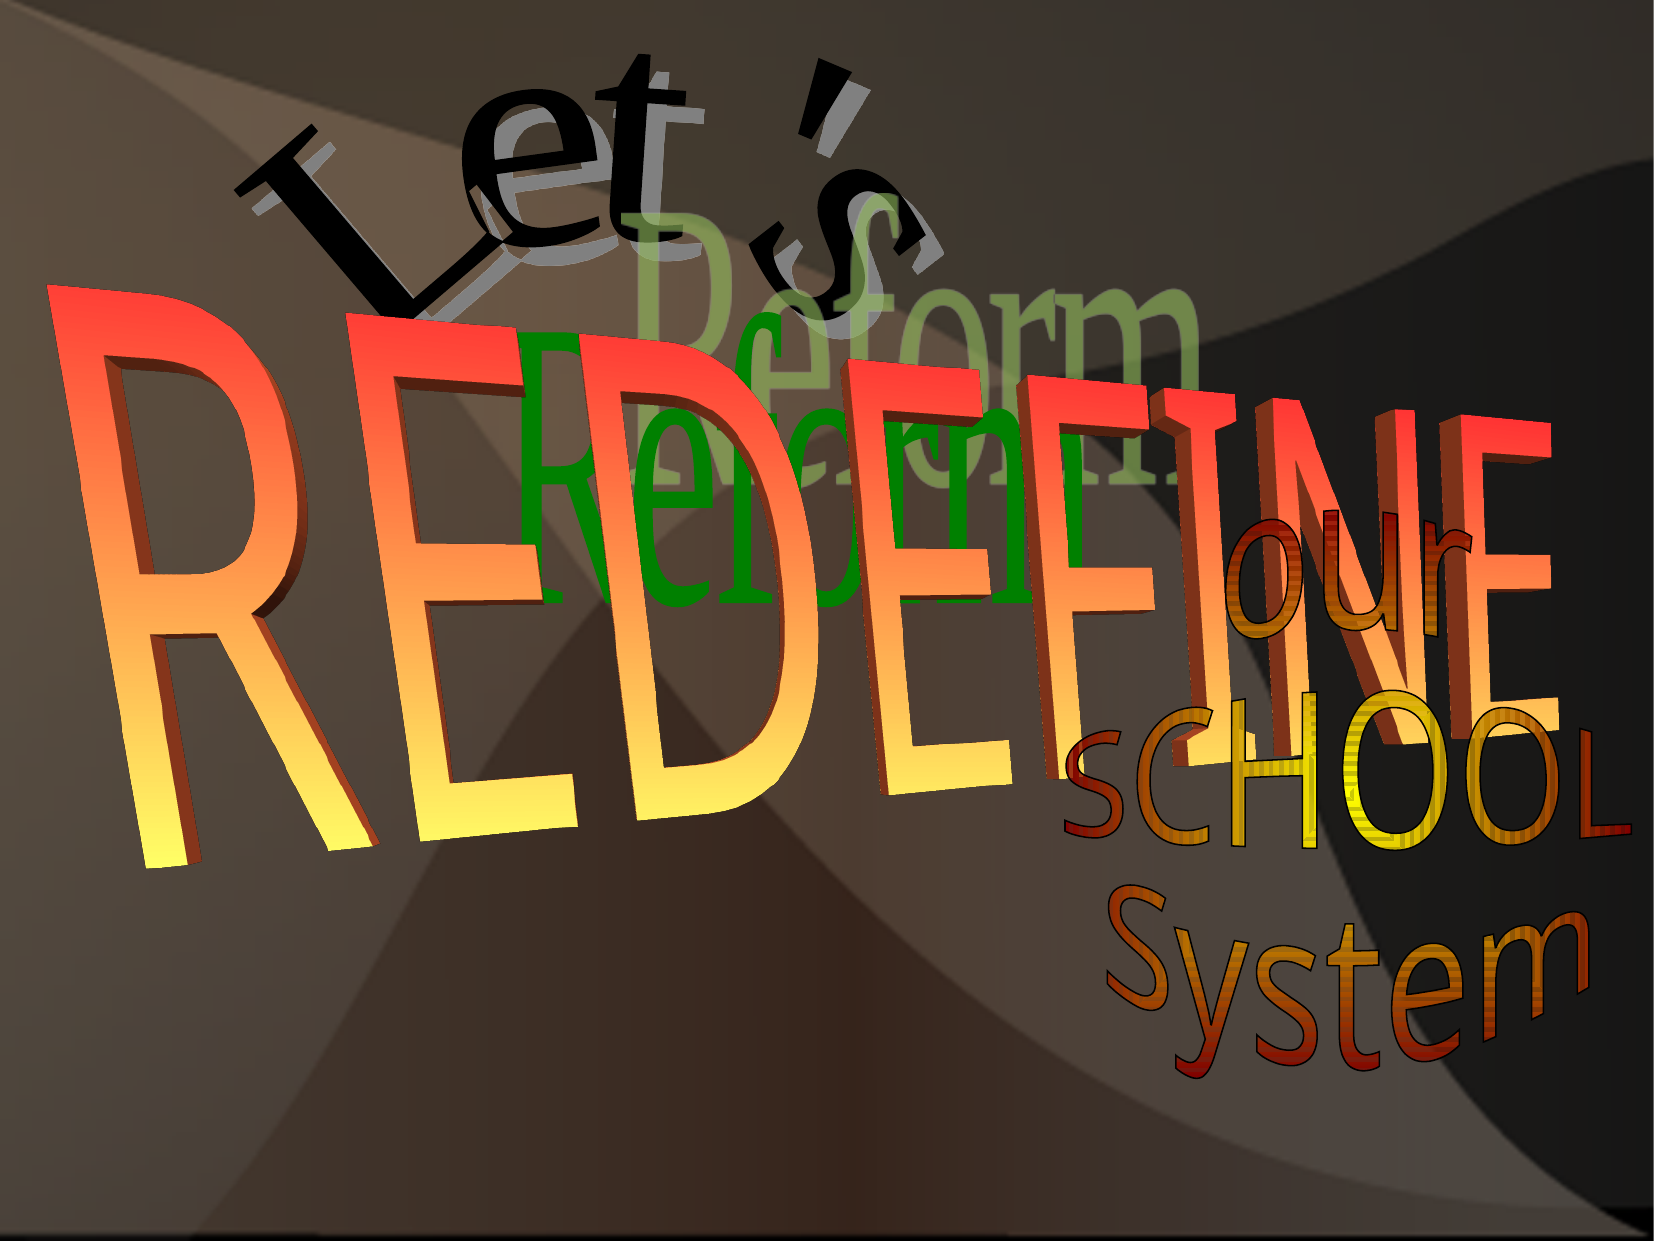

Let 's
Reform
REDEFINE
our
SCHOOL
System